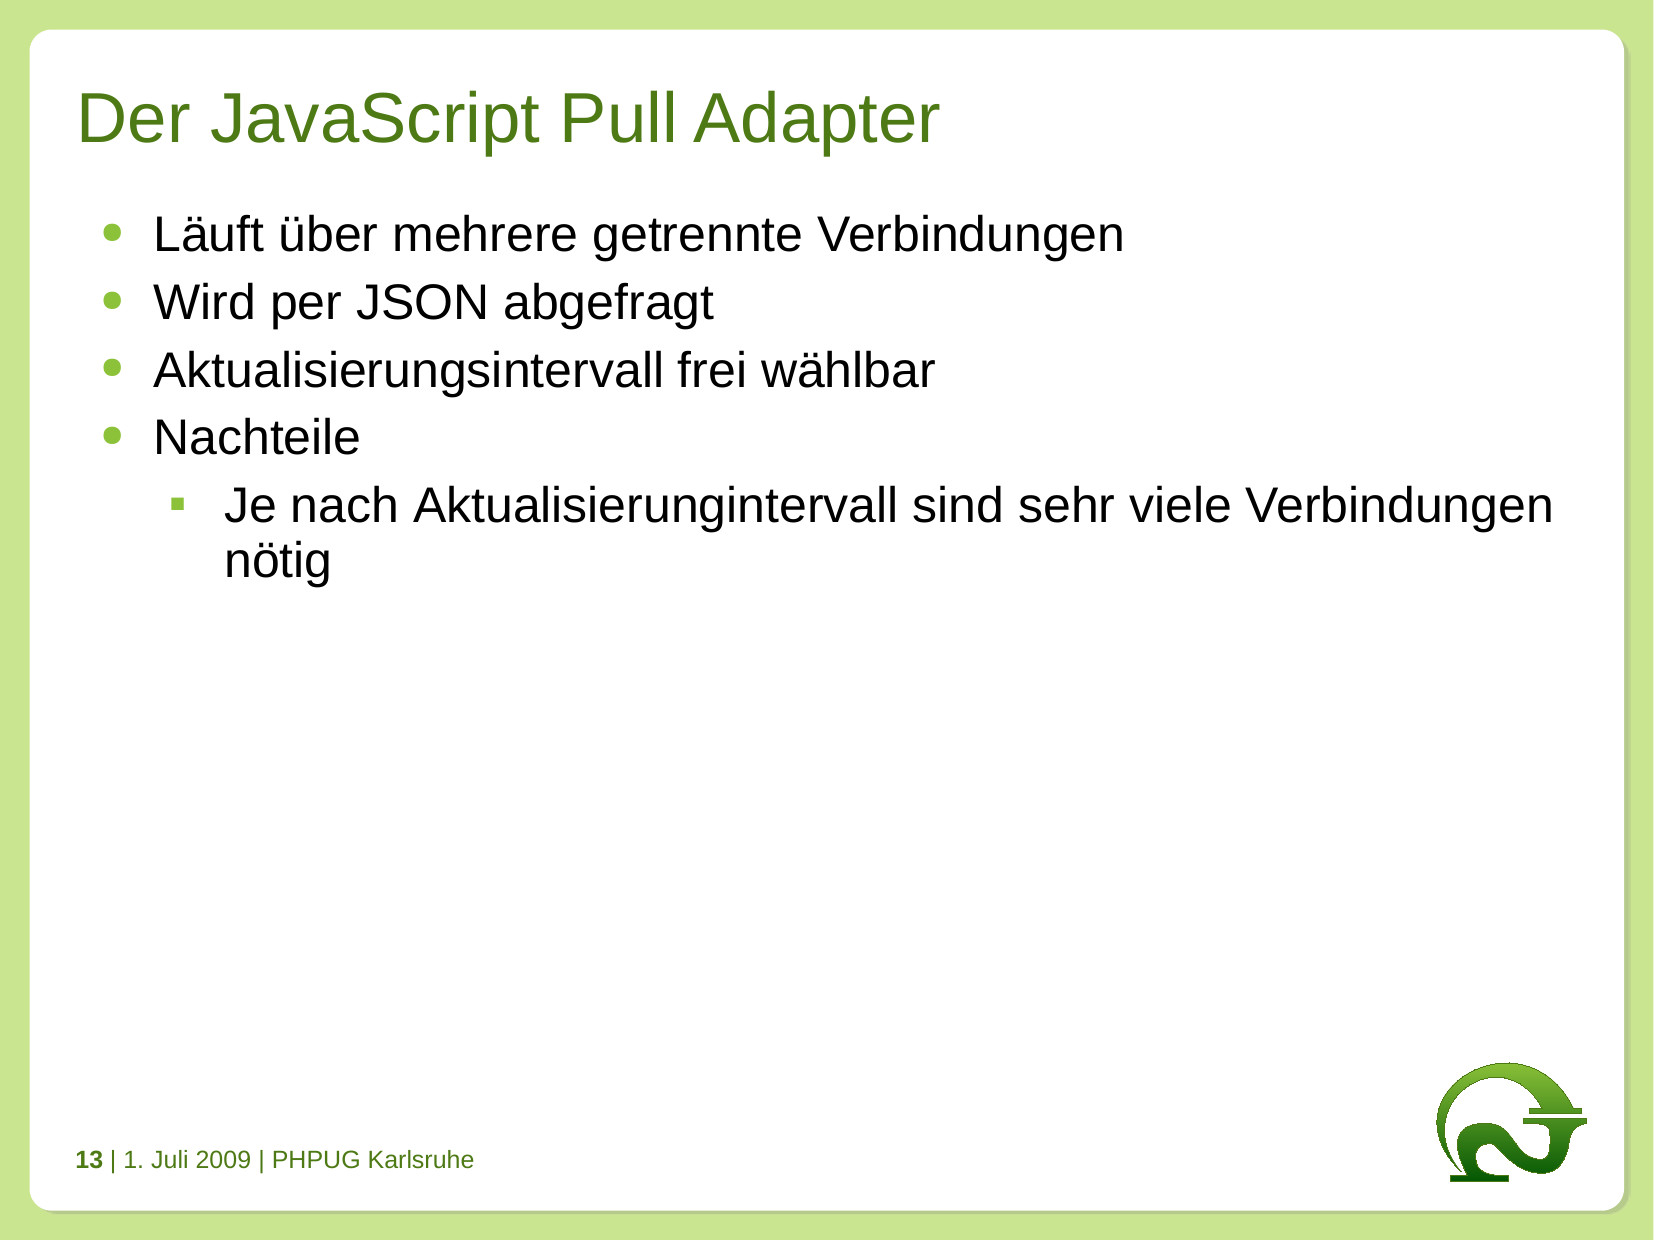

# Der JavaScript Pull Adapter
Läuft über mehrere getrennte Verbindungen
Wird per JSON abgefragt
Aktualisierungsintervall frei wählbar
Nachteile
Je nach Aktualisierungintervall sind sehr viele Verbindungen nötig